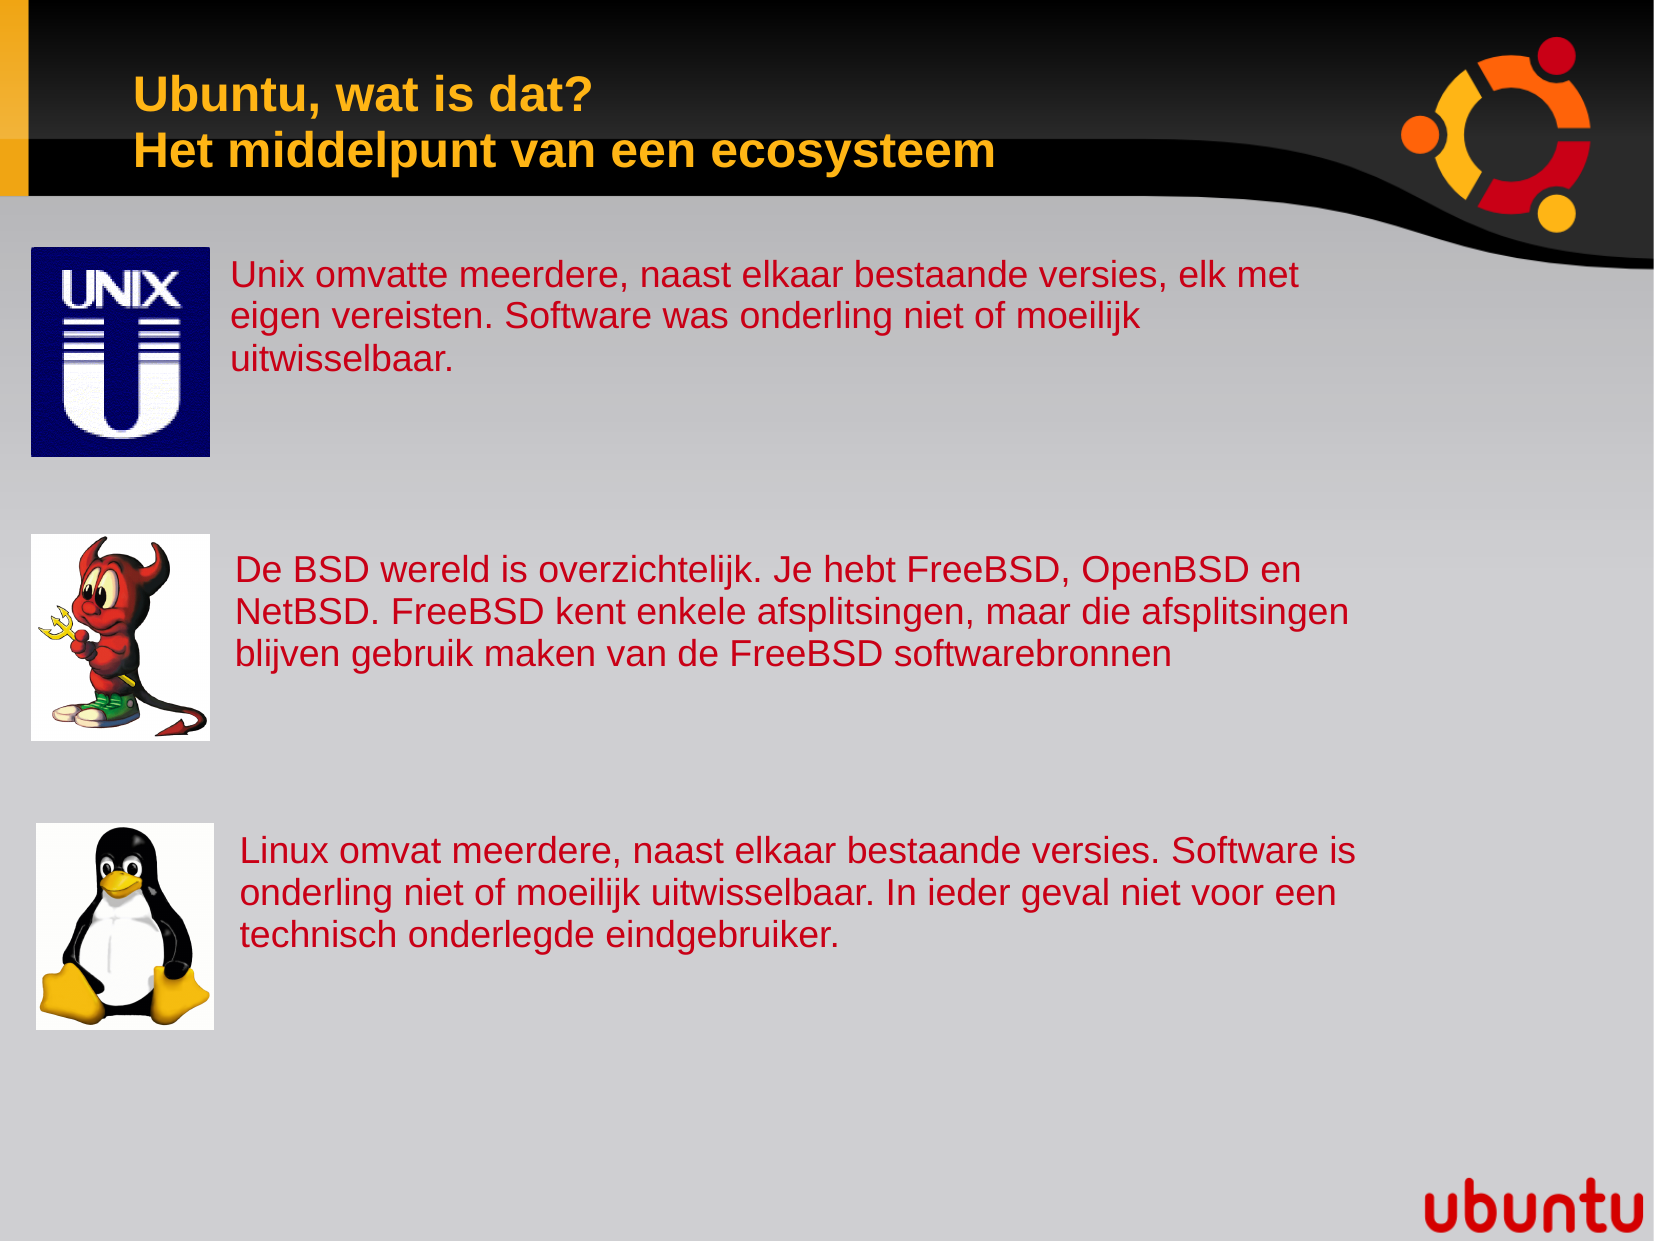

Ubuntu, wat is dat?
Het middelpunt van een ecosysteem
Unix omvatte meerdere, naast elkaar bestaande versies, elk met eigen vereisten. Software was onderling niet of moeilijk uitwisselbaar.
De BSD wereld is overzichtelijk. Je hebt FreeBSD, OpenBSD en NetBSD. FreeBSD kent enkele afsplitsingen, maar die afsplitsingen blijven gebruik maken van de FreeBSD softwarebronnen
Linux omvat meerdere, naast elkaar bestaande versies. Software is onderling niet of moeilijk uitwisselbaar. In ieder geval niet voor een technisch onderlegde eindgebruiker.